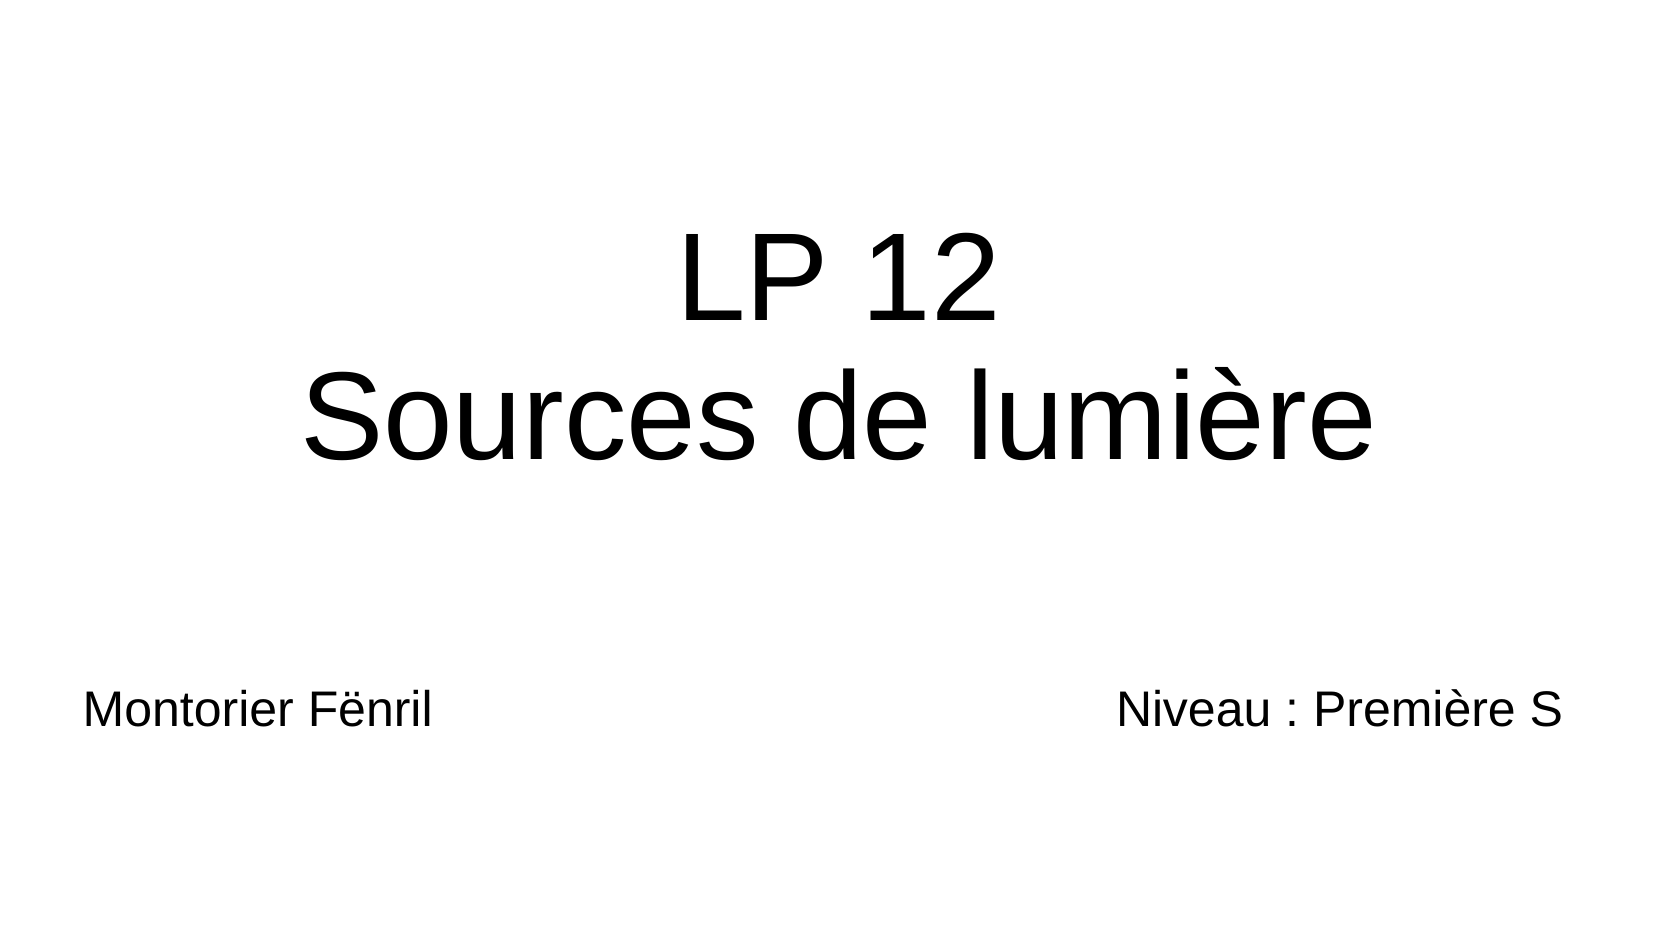

# LP 12 Sources de lumière
Montorier Fënril										Niveau : Première S